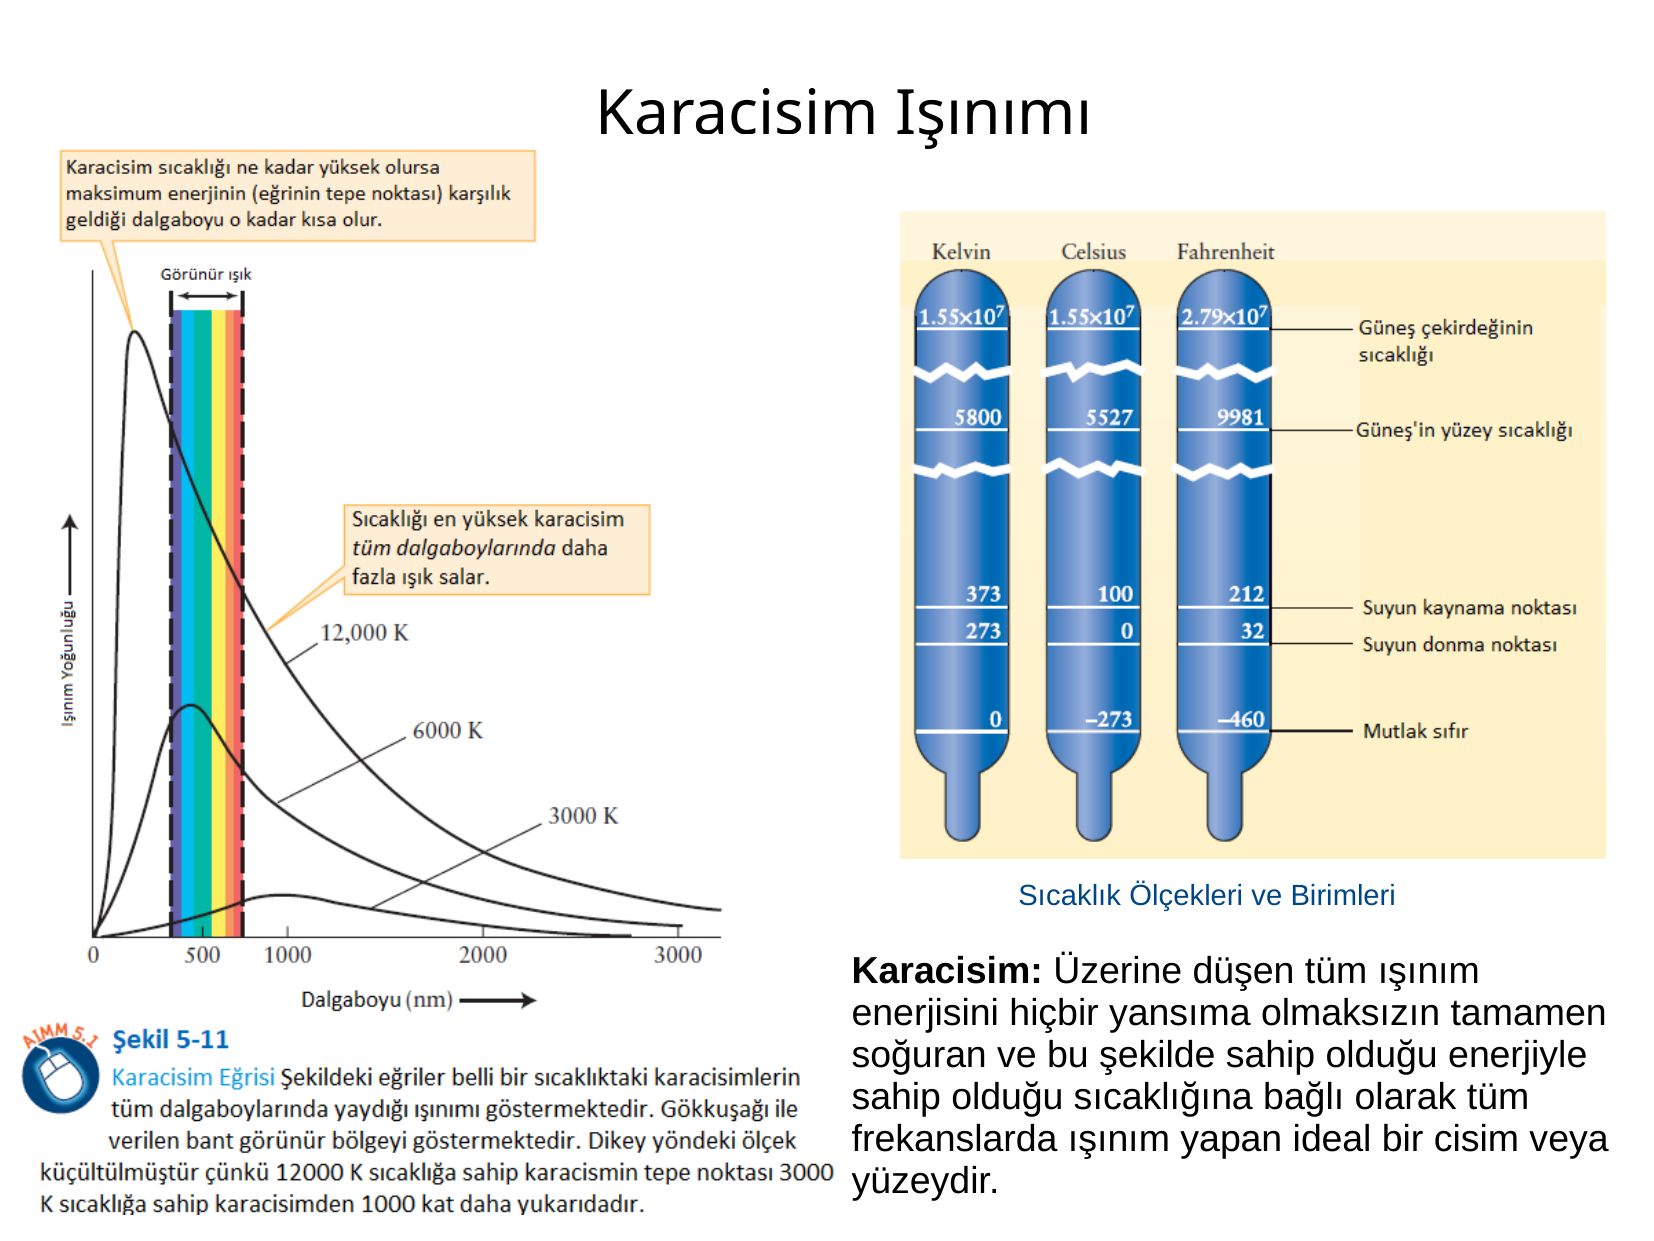

# Karacisim Işınımı
Sıcaklık Ölçekleri ve Birimleri
Karacisim: Üzerine düşen tüm ışınım enerjisini hiçbir yansıma olmaksızın tamamen soğuran ve bu şekilde sahip olduğu enerjiyle sahip olduğu sıcaklığına bağlı olarak tüm frekanslarda ışınım yapan ideal bir cisim veya yüzeydir.